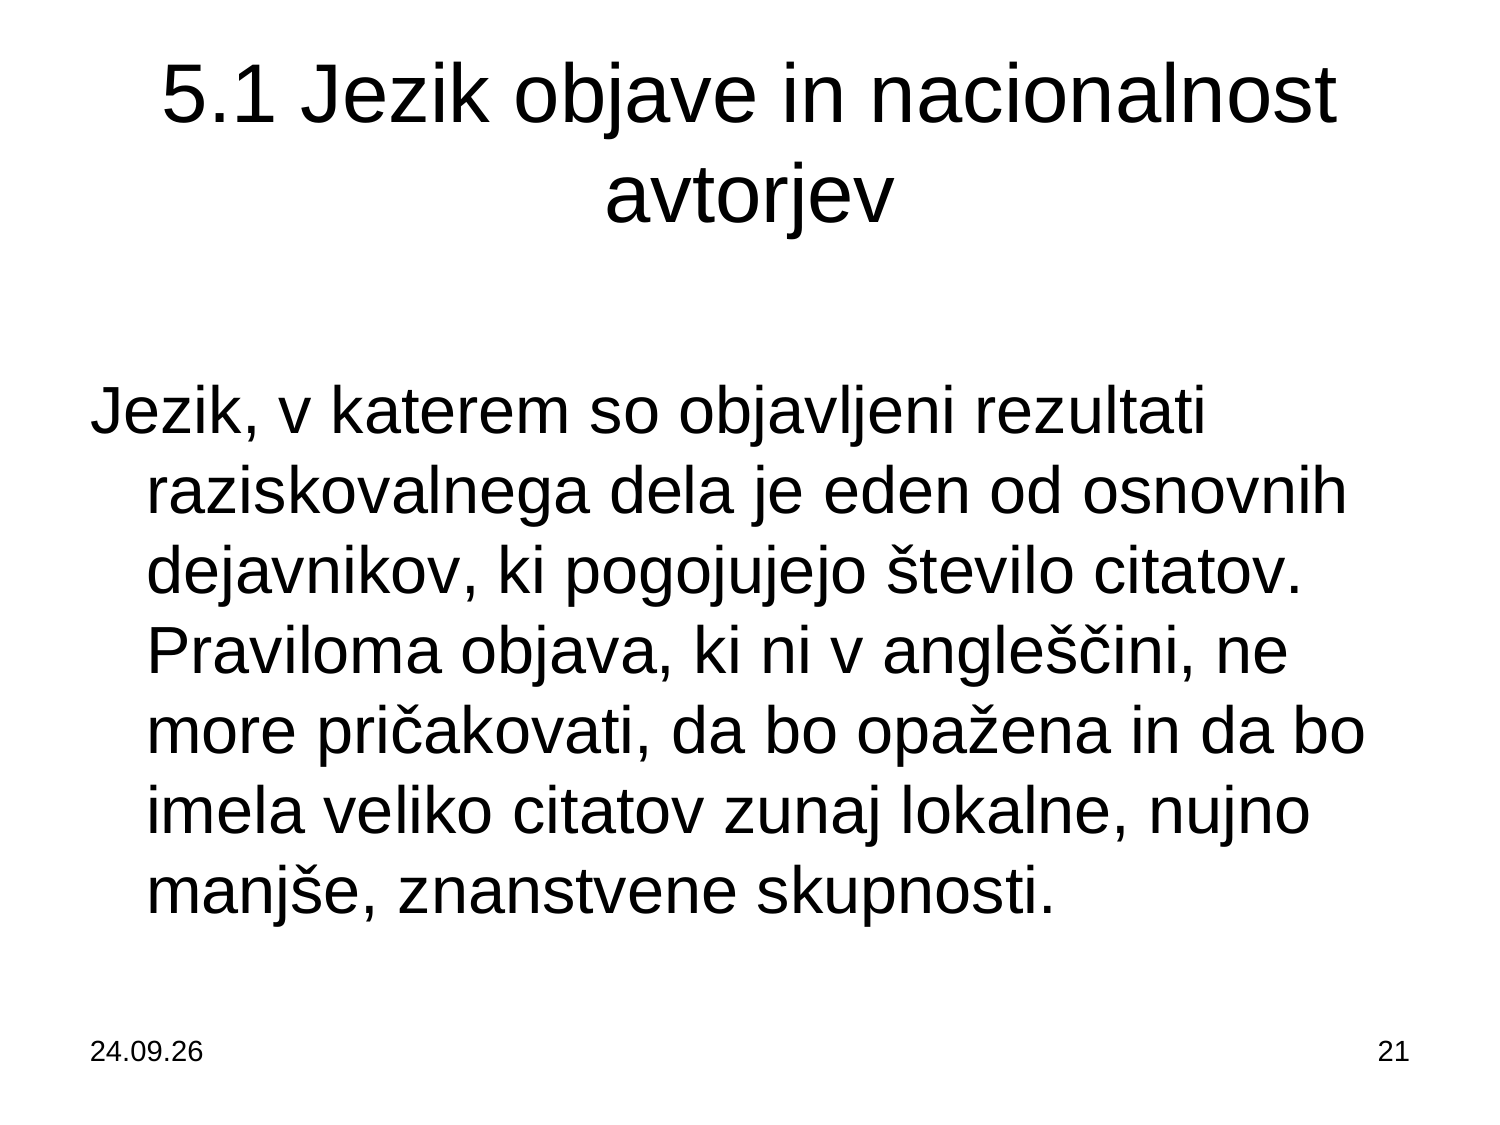

# 5.1 Jezik objave in nacionalnost avtorjev
Jezik, v katerem so objavljeni rezultati raziskovalnega dela je eden od osnovnih dejavnikov, ki pogojujejo število citatov. Praviloma objava, ki ni v angleščini, ne more pričakovati, da bo opažena in da bo imela veliko citatov zunaj lokalne, nujno manjše, znanstvene skupnosti.